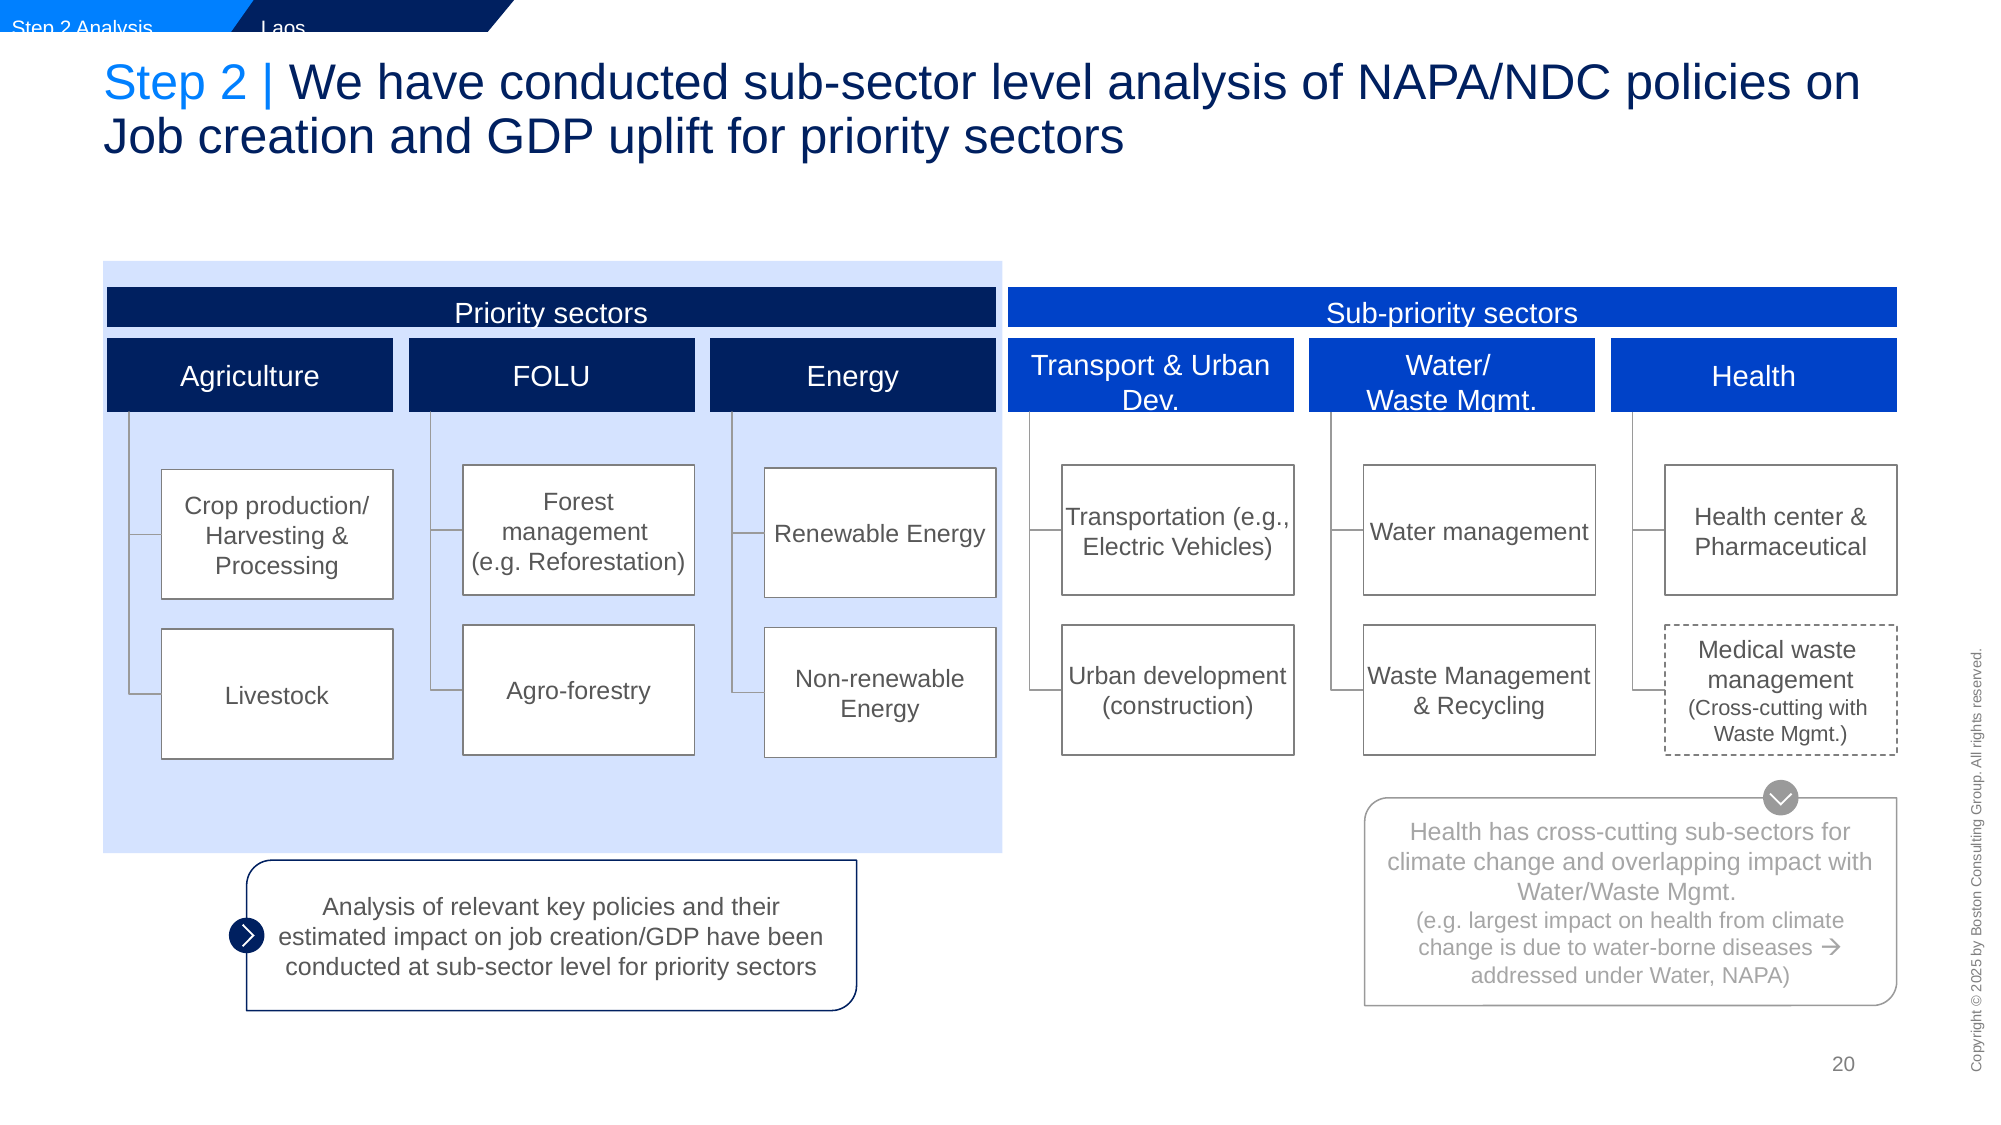

Step 2 Analysis
Laos
# Step 2 | We have conducted sub-sector level analysis of NAPA/NDC policies on Job creation and GDP uplift for priority sectors
Priority sectors
Sub-priority sectors
Agriculture
FOLU
Energy
Transport & Urban Dev.
Water/
Waste Mgmt.
Health
Forest management
(e.g. Reforestation)
Transportation (e.g., Electric Vehicles)
Water management
Health center & Pharmaceutical
Renewable Energy
Crop production/ Harvesting & Processing
Agro-forestry
Urban development (construction)
Waste Management & Recycling
Medical waste
management
(Cross-cutting with
Waste Mgmt.)
Non-renewable Energy
Livestock
Health has cross-cutting sub-sectors for climate change and overlapping impact with Water/Waste Mgmt.
(e.g. largest impact on health from climate change is due to water-borne diseases  addressed under Water, NAPA)
Analysis of relevant key policies and their estimated impact on job creation/GDP have been conducted at sub-sector level for priority sectors